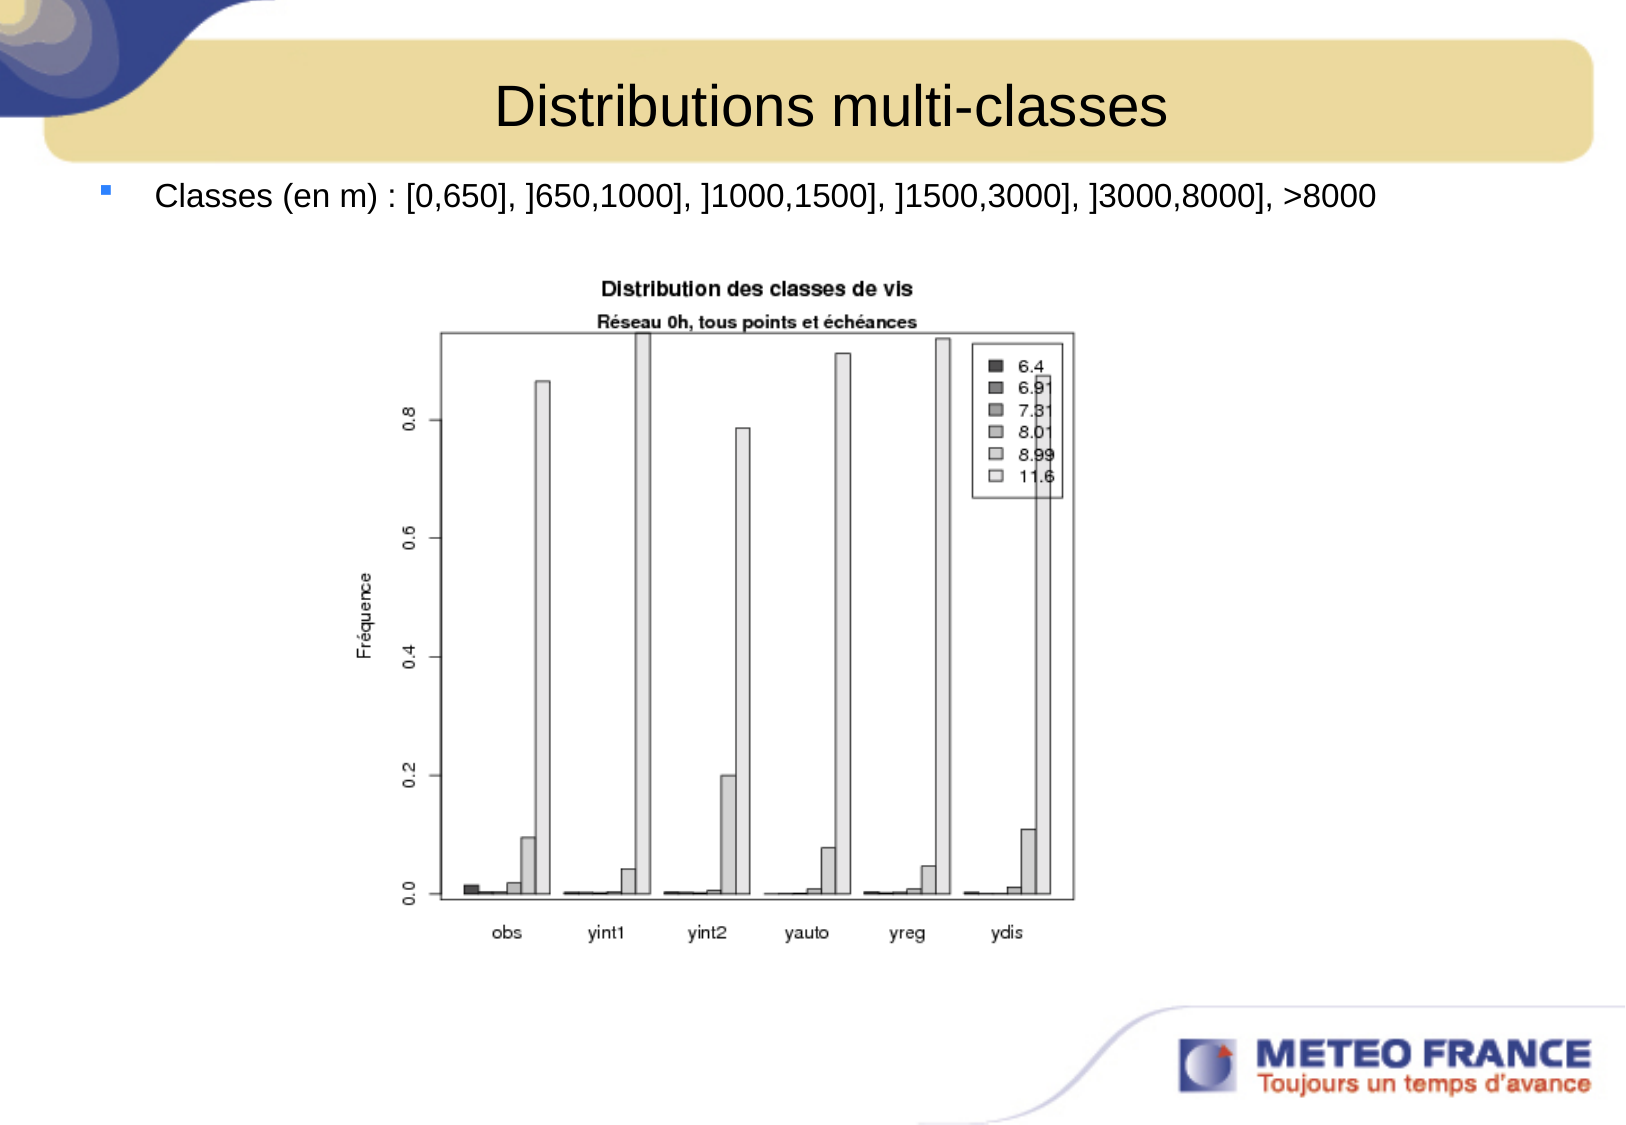

# Distributions multi-classes
Classes (en m) : [0,650], ]650,1000], ]1000,1500], ]1500,3000], ]3000,8000], >8000
Techniques et Organisation de la prévision - septembre 2011